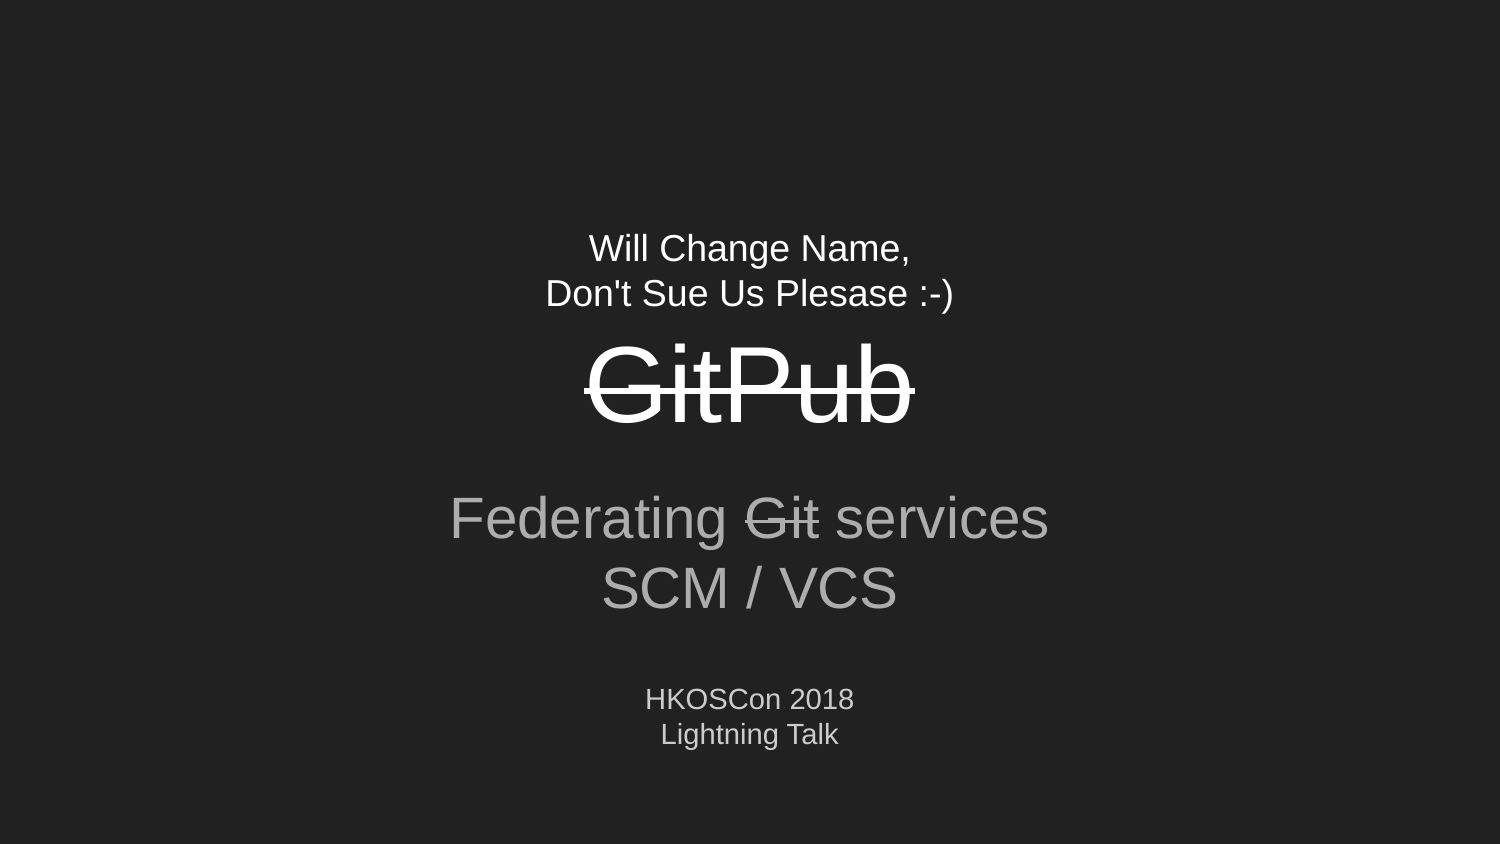

# Will Change Name, Don't Sue Us Plesase :-) GitPub
Federating Git services
SCM / VCS
HKOSCon 2018
Lightning Talk